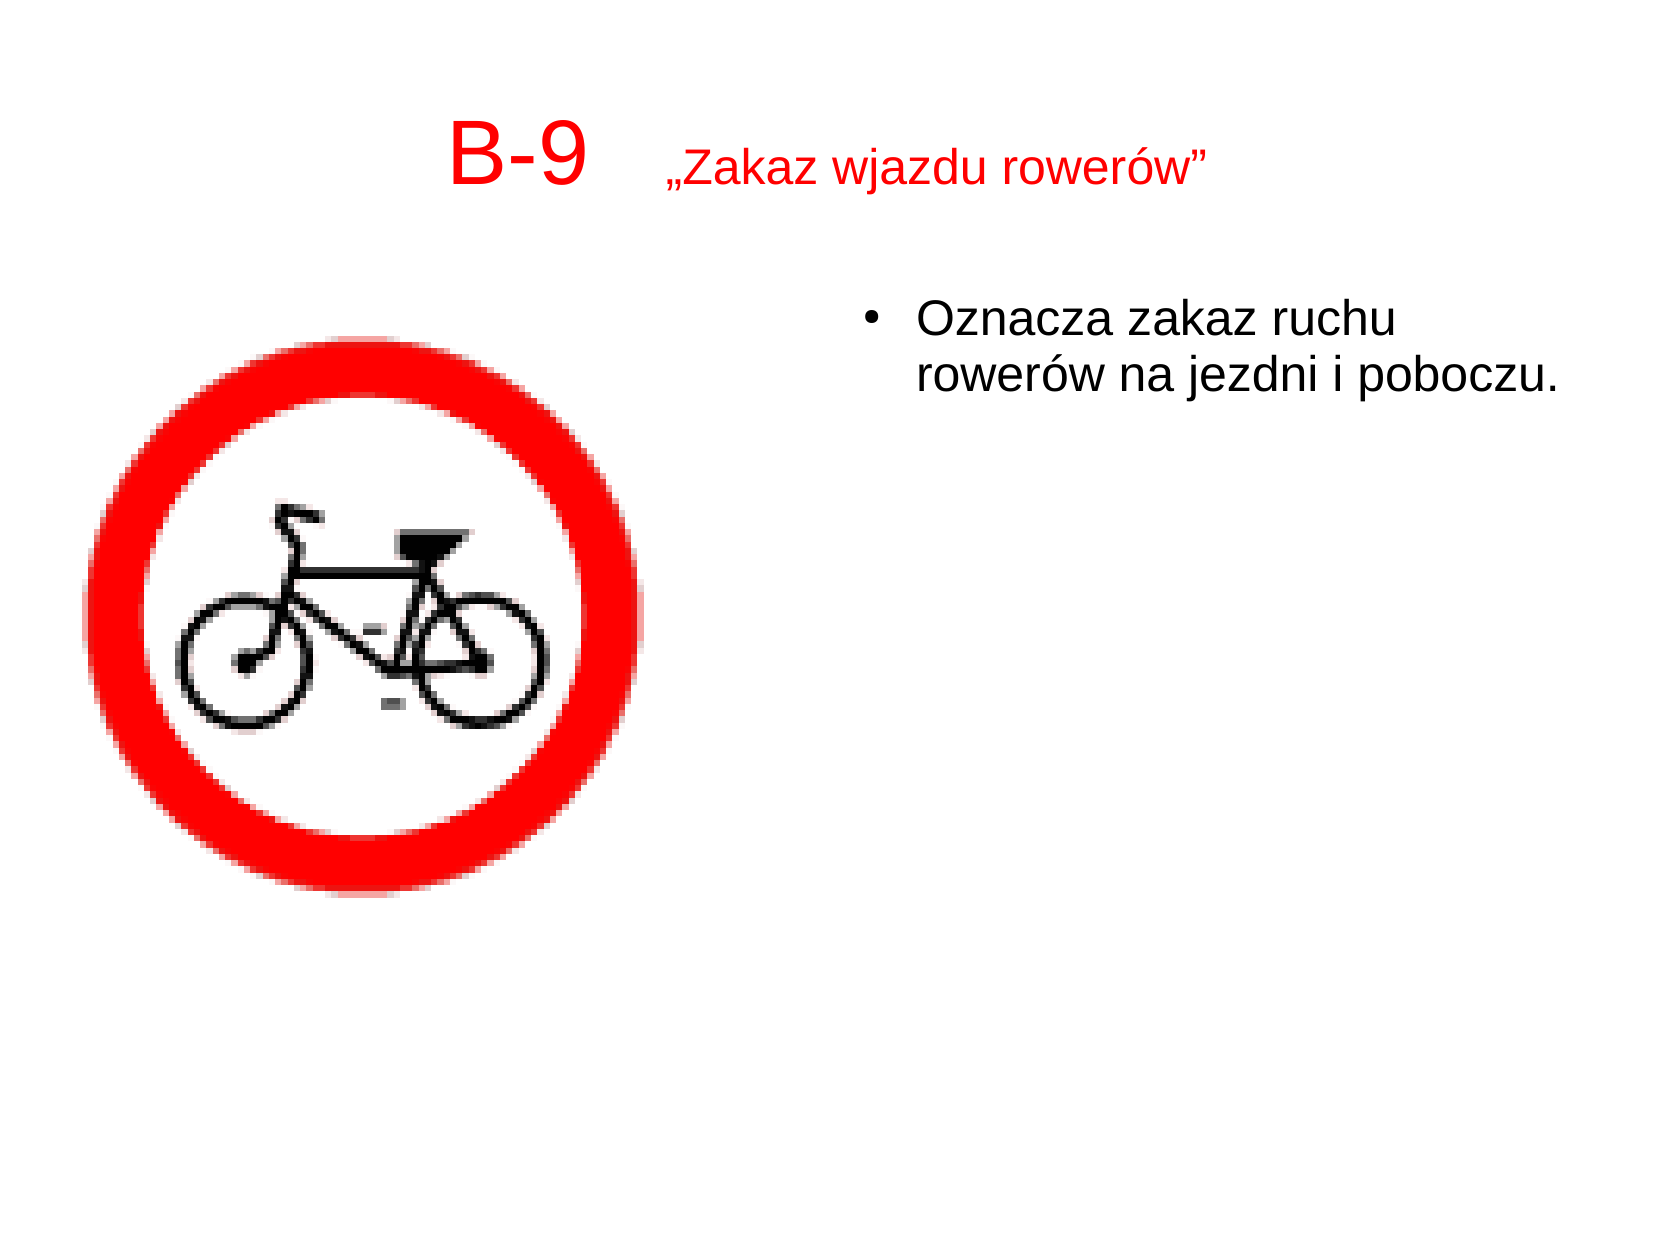

# B-9 „Zakaz wjazdu rowerów”
Oznacza zakaz ruchu rowerów na jezdni i poboczu.